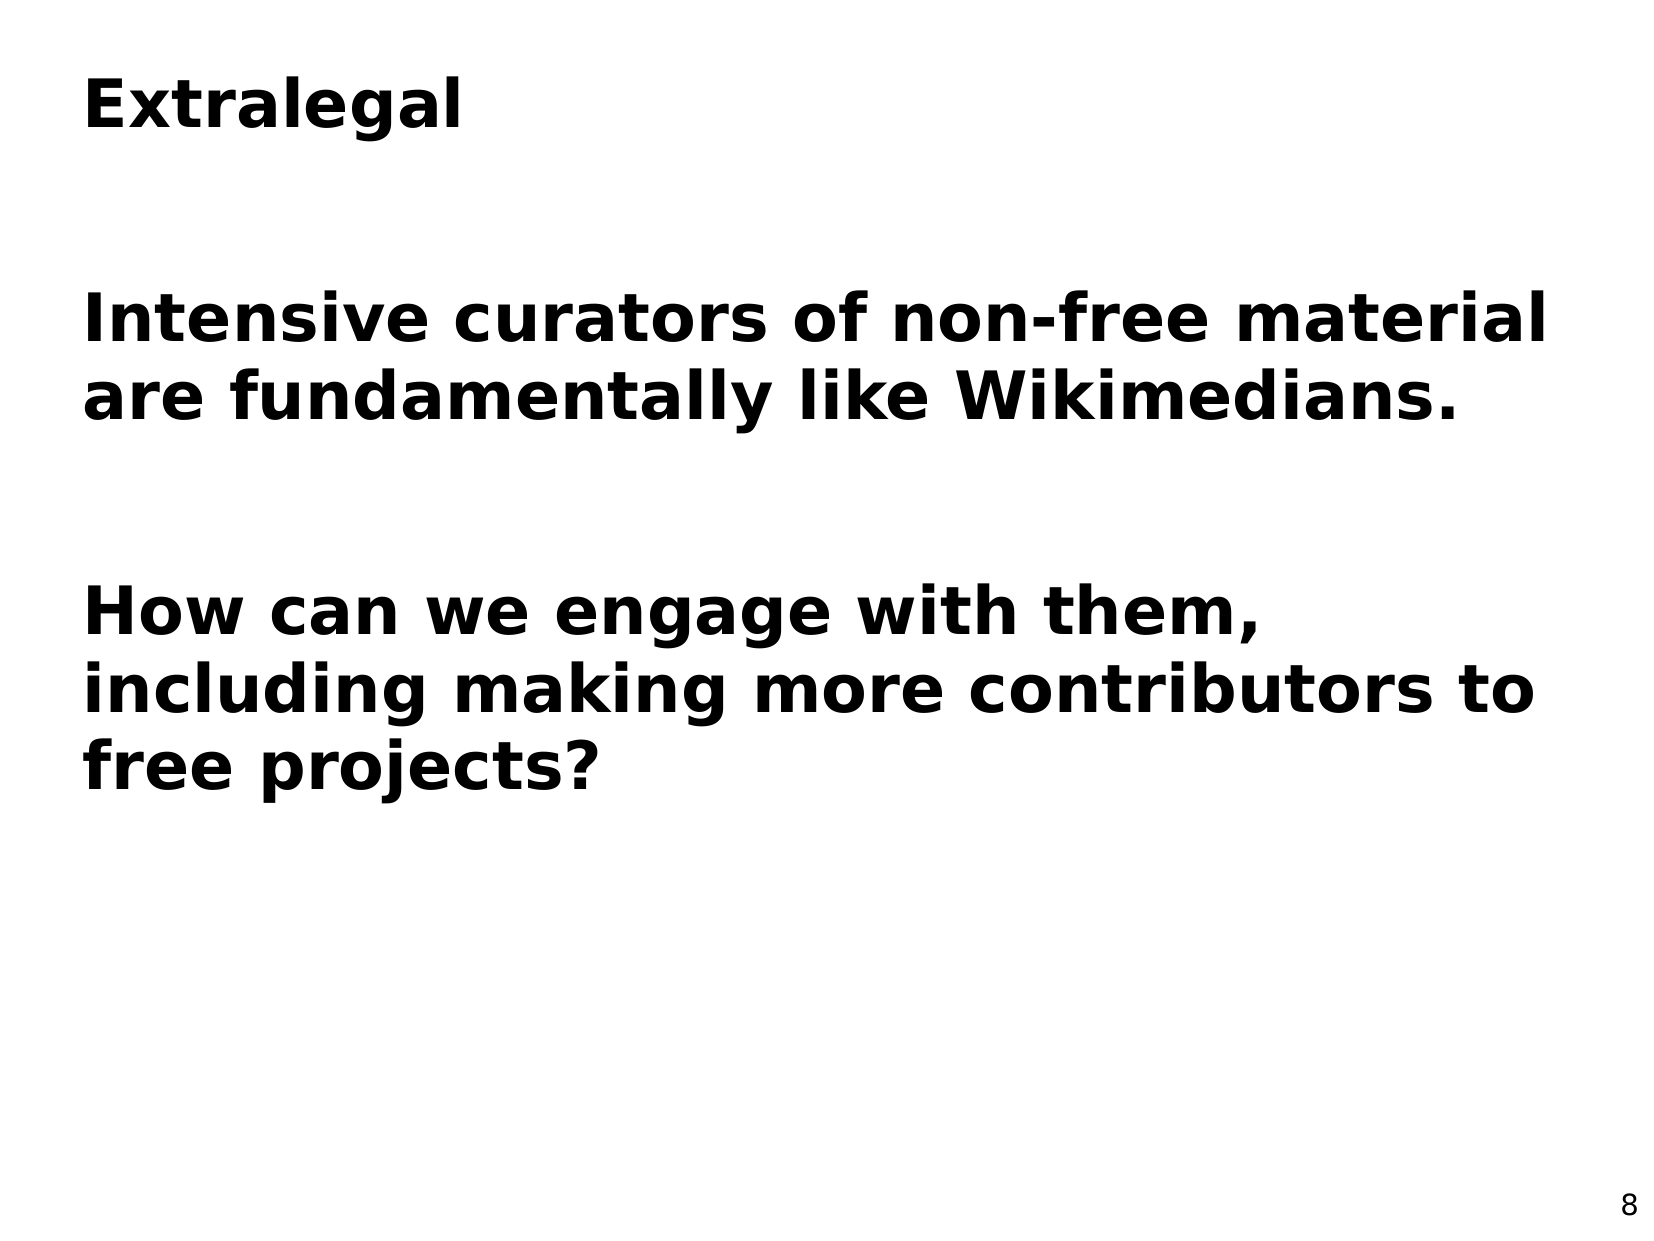

# Extralegal
Intensive curators of non-free material are fundamentally like Wikimedians.
How can we engage with them, including making more contributors to free projects?